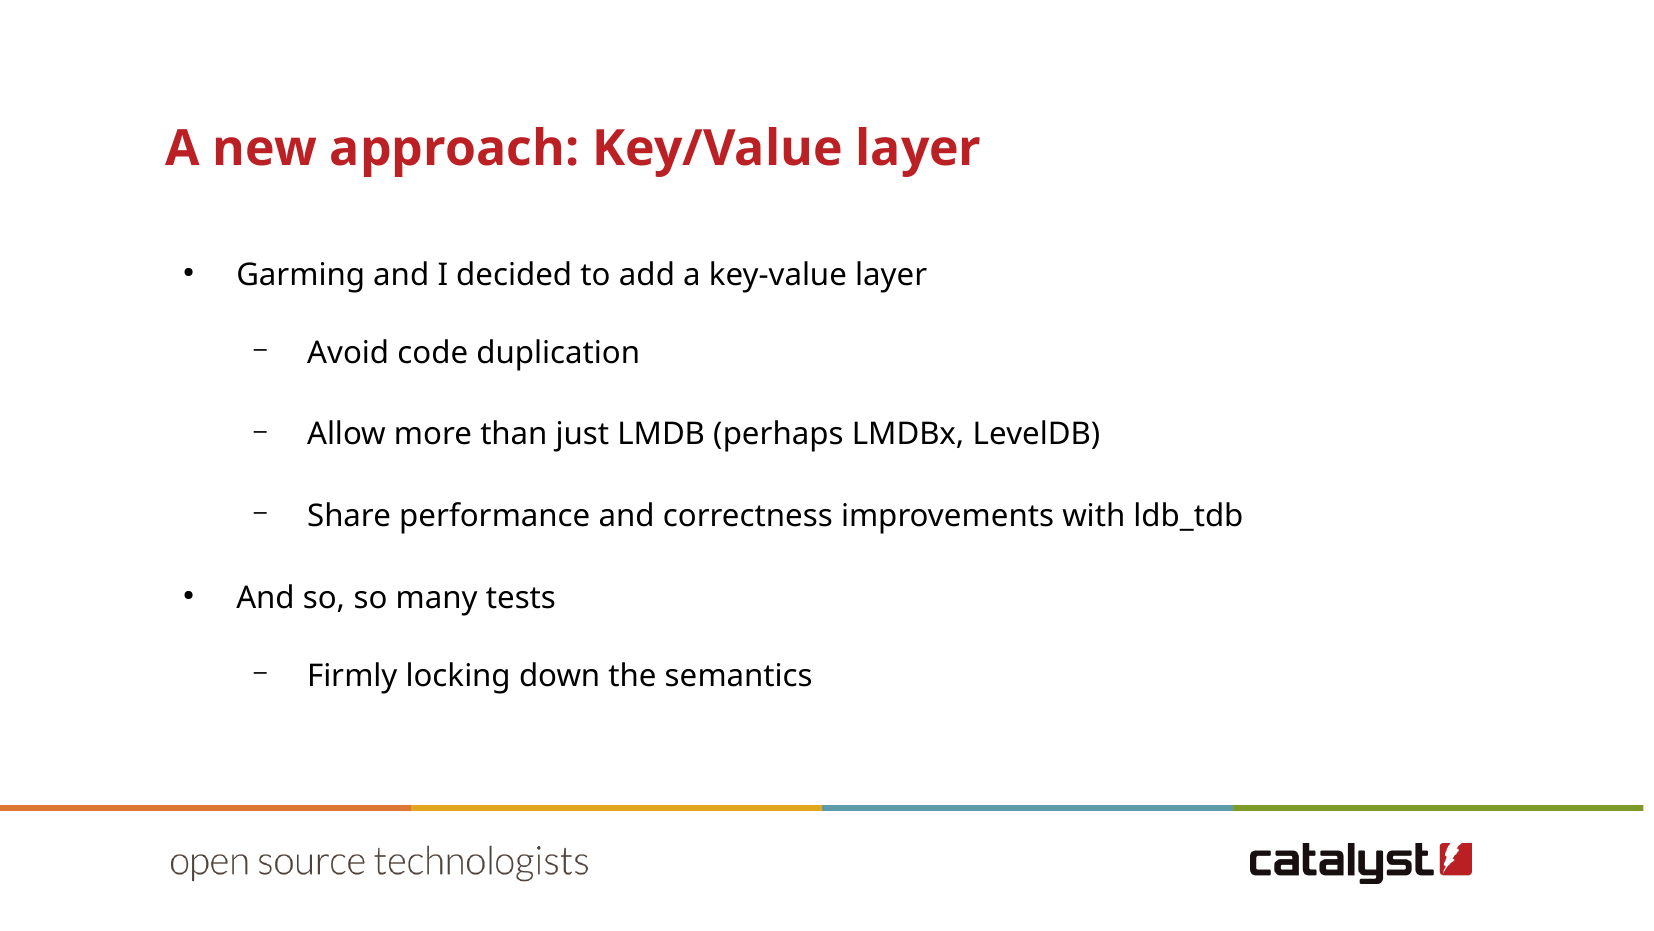

# A new approach: Key/Value layer
Garming and I decided to add a key-value layer
Avoid code duplication
Allow more than just LMDB (perhaps LMDBx, LevelDB)
Share performance and correctness improvements with ldb_tdb
And so, so many tests
Firmly locking down the semantics